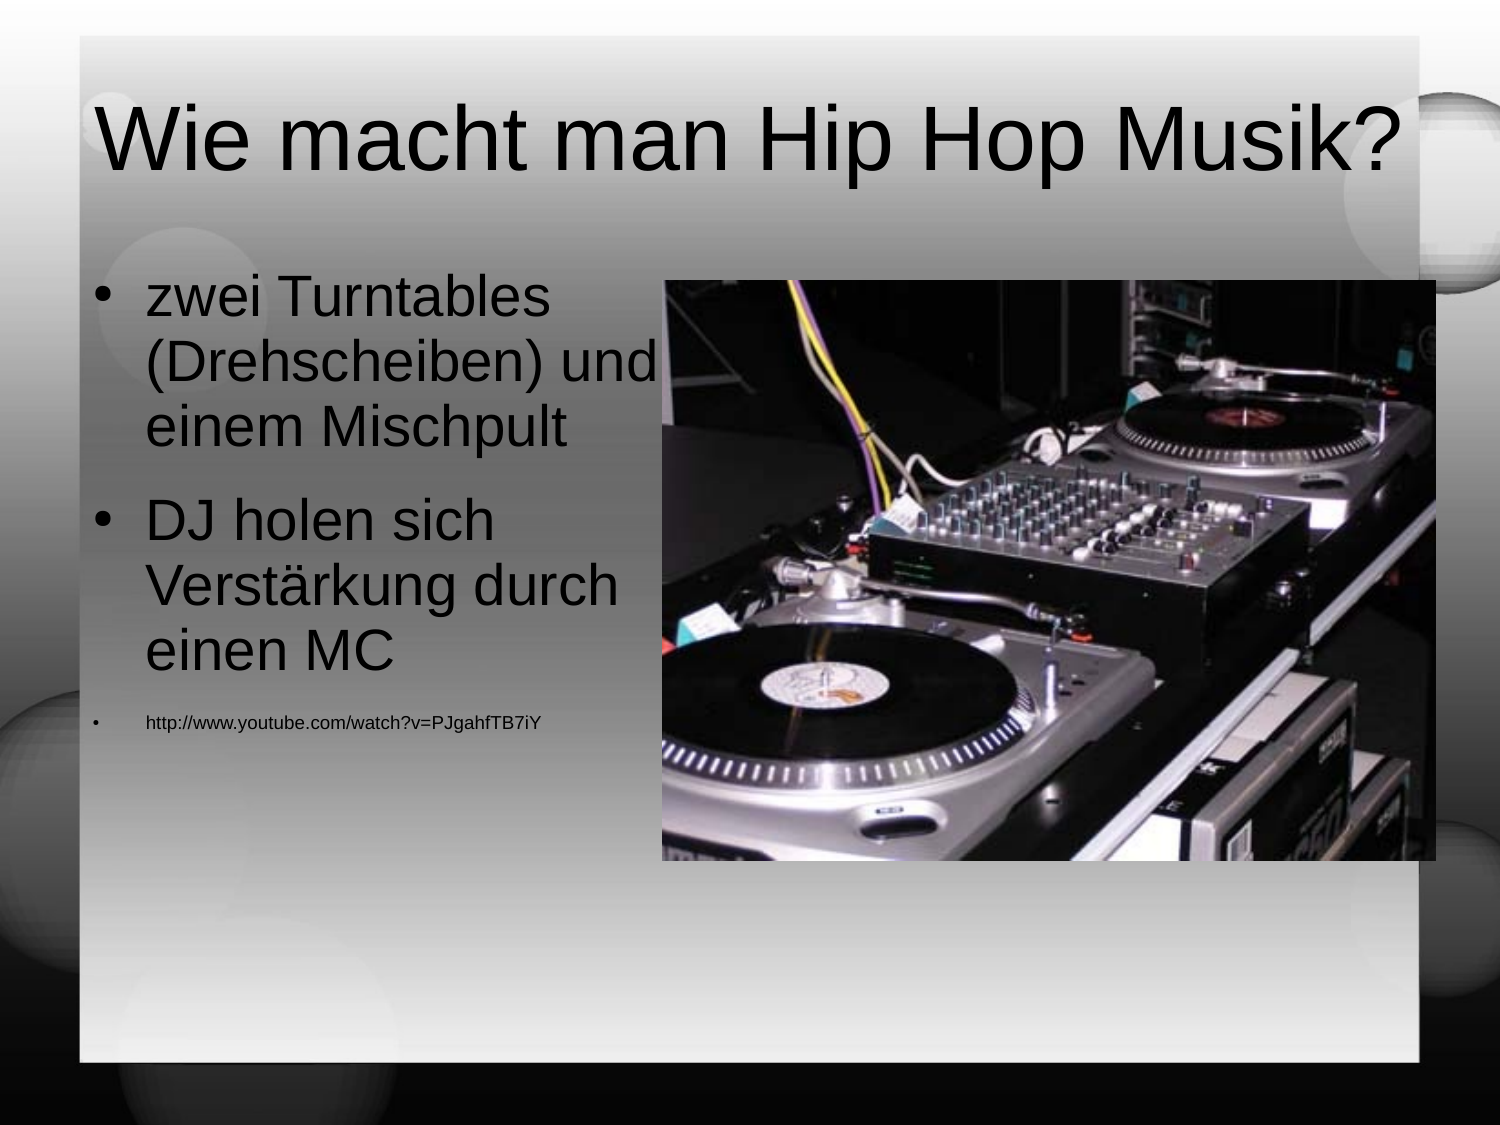

# Wie macht man Hip Hop Musik?
zwei Turntables (Drehscheiben) und einem Mischpult
DJ holen sich Verstärkung durch einen MC
http://www.youtube.com/watch?v=PJgahfTB7iY